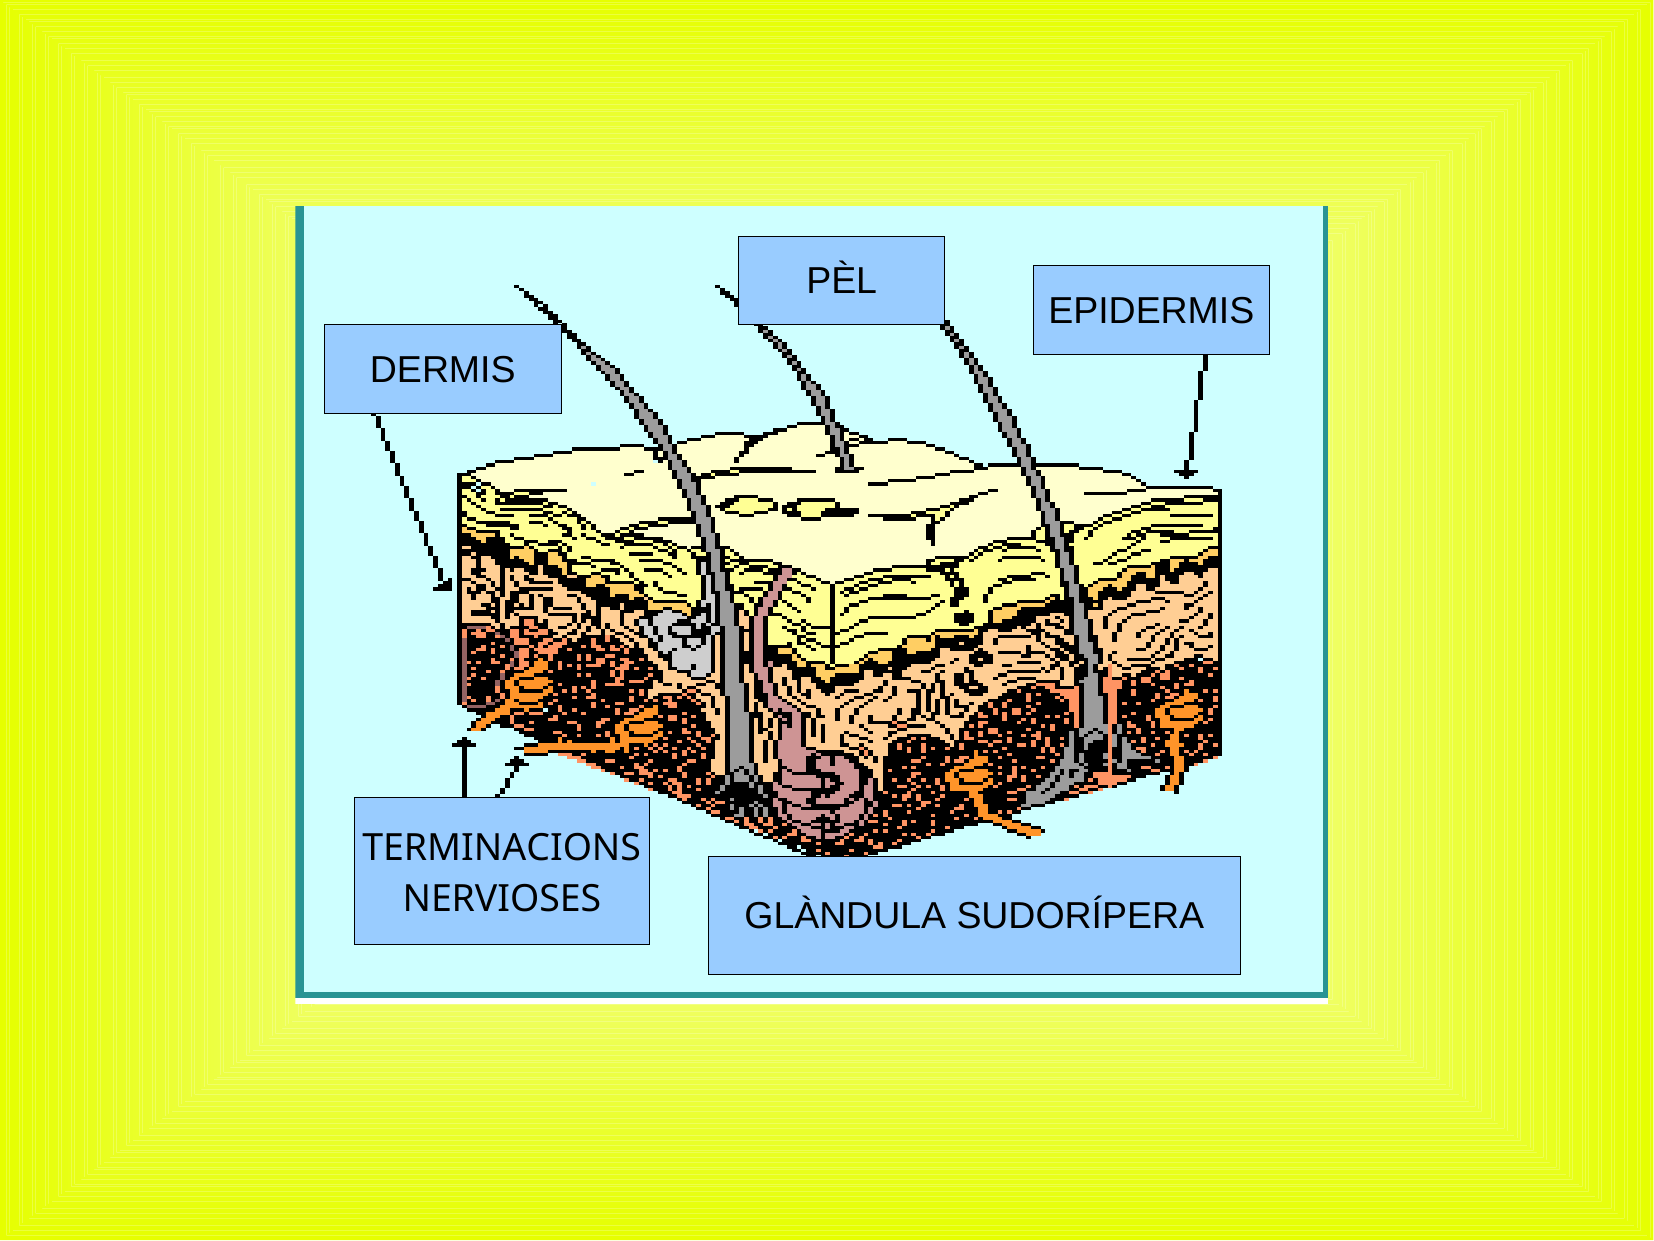

PÈL
EPIDERMIS
DERMIS
TERMINACIONS
NERVIOSES
GLÀNDULA SUDORÍPERA